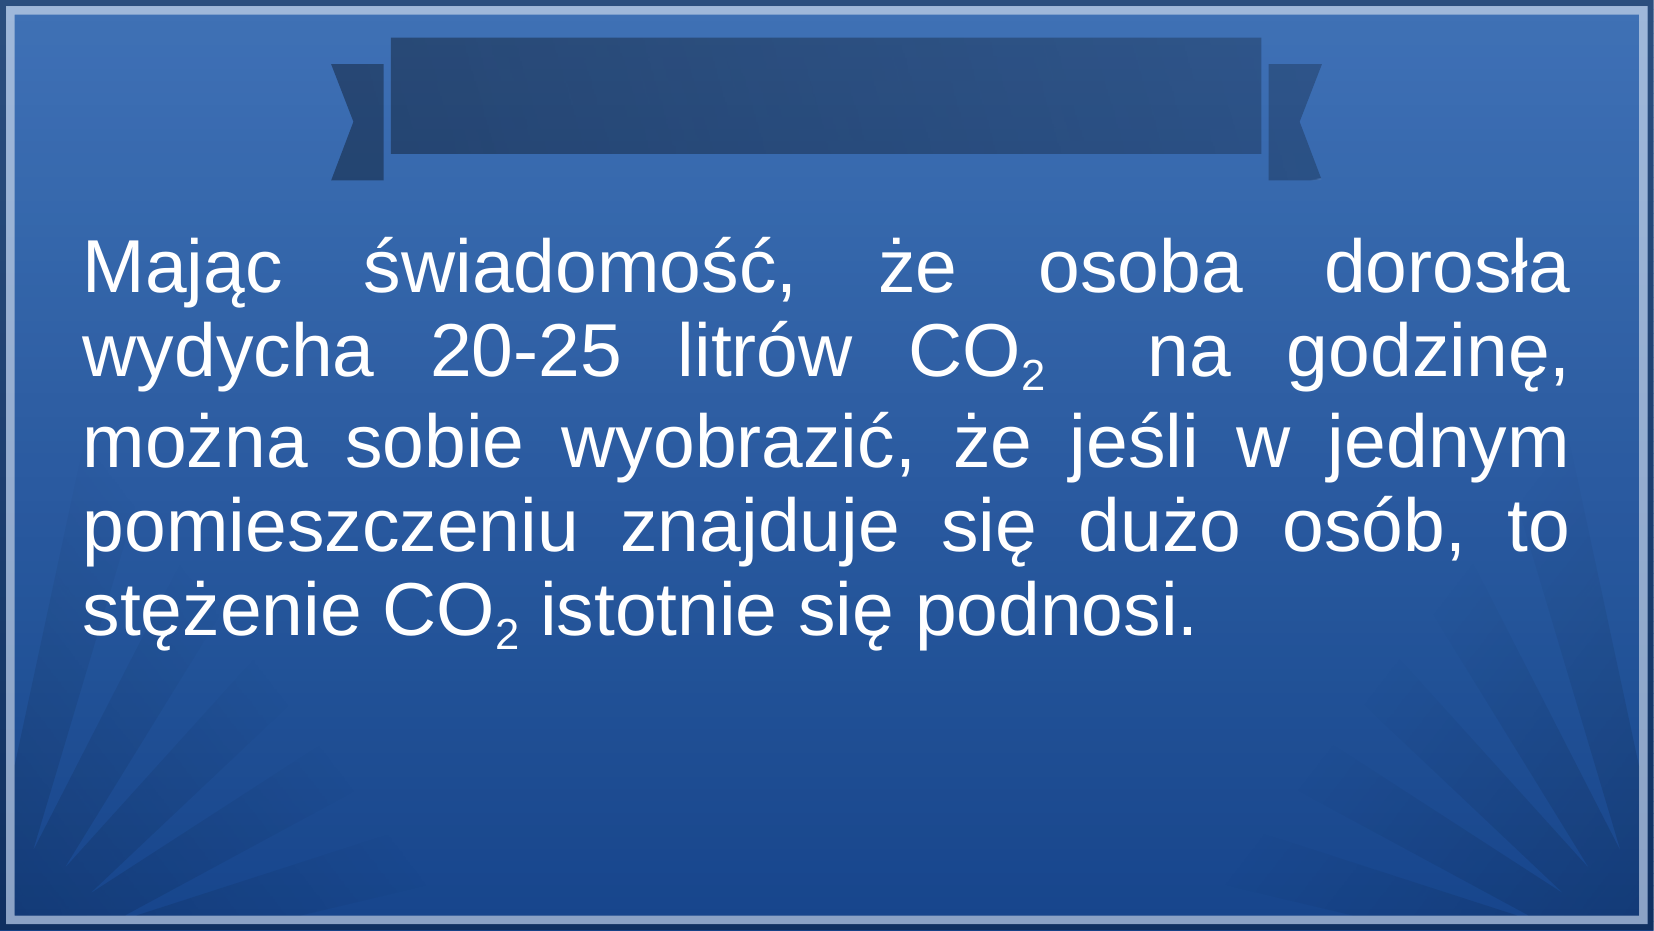

#
Mając świadomość, że osoba dorosła wydycha 20-25 litrów CO2 na godzinę, można sobie wyobrazić, że jeśli w jednym pomieszczeniu znajduje się dużo osób, to stężenie CO2 istotnie się podnosi.